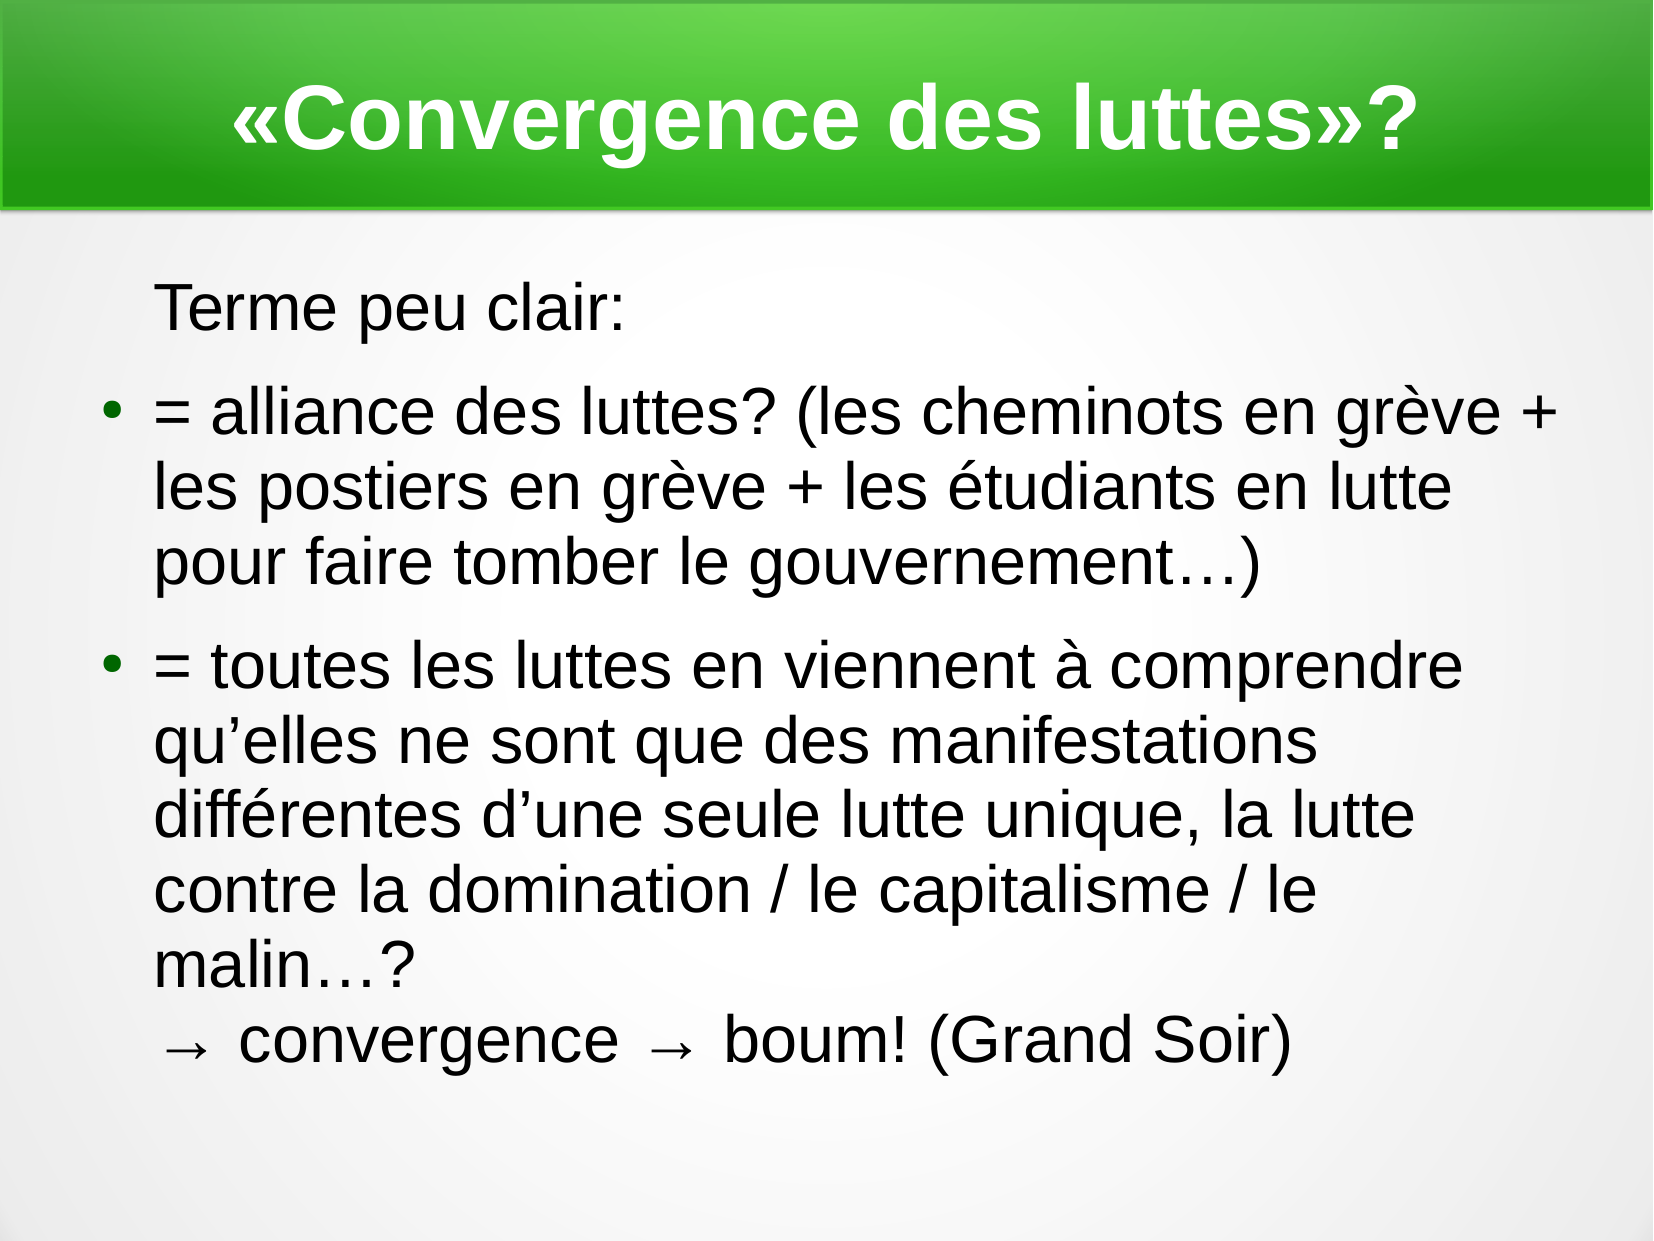

# «Convergence des luttes»?
Terme peu clair:
= alliance des luttes? (les cheminots en grève + les postiers en grève + les étudiants en lutte pour faire tomber le gouvernement…)
= toutes les luttes en viennent à comprendre qu’elles ne sont que des manifestations différentes d’une seule lutte unique, la lutte contre la domination / le capitalisme / le malin…?
→ convergence → boum! (Grand Soir)